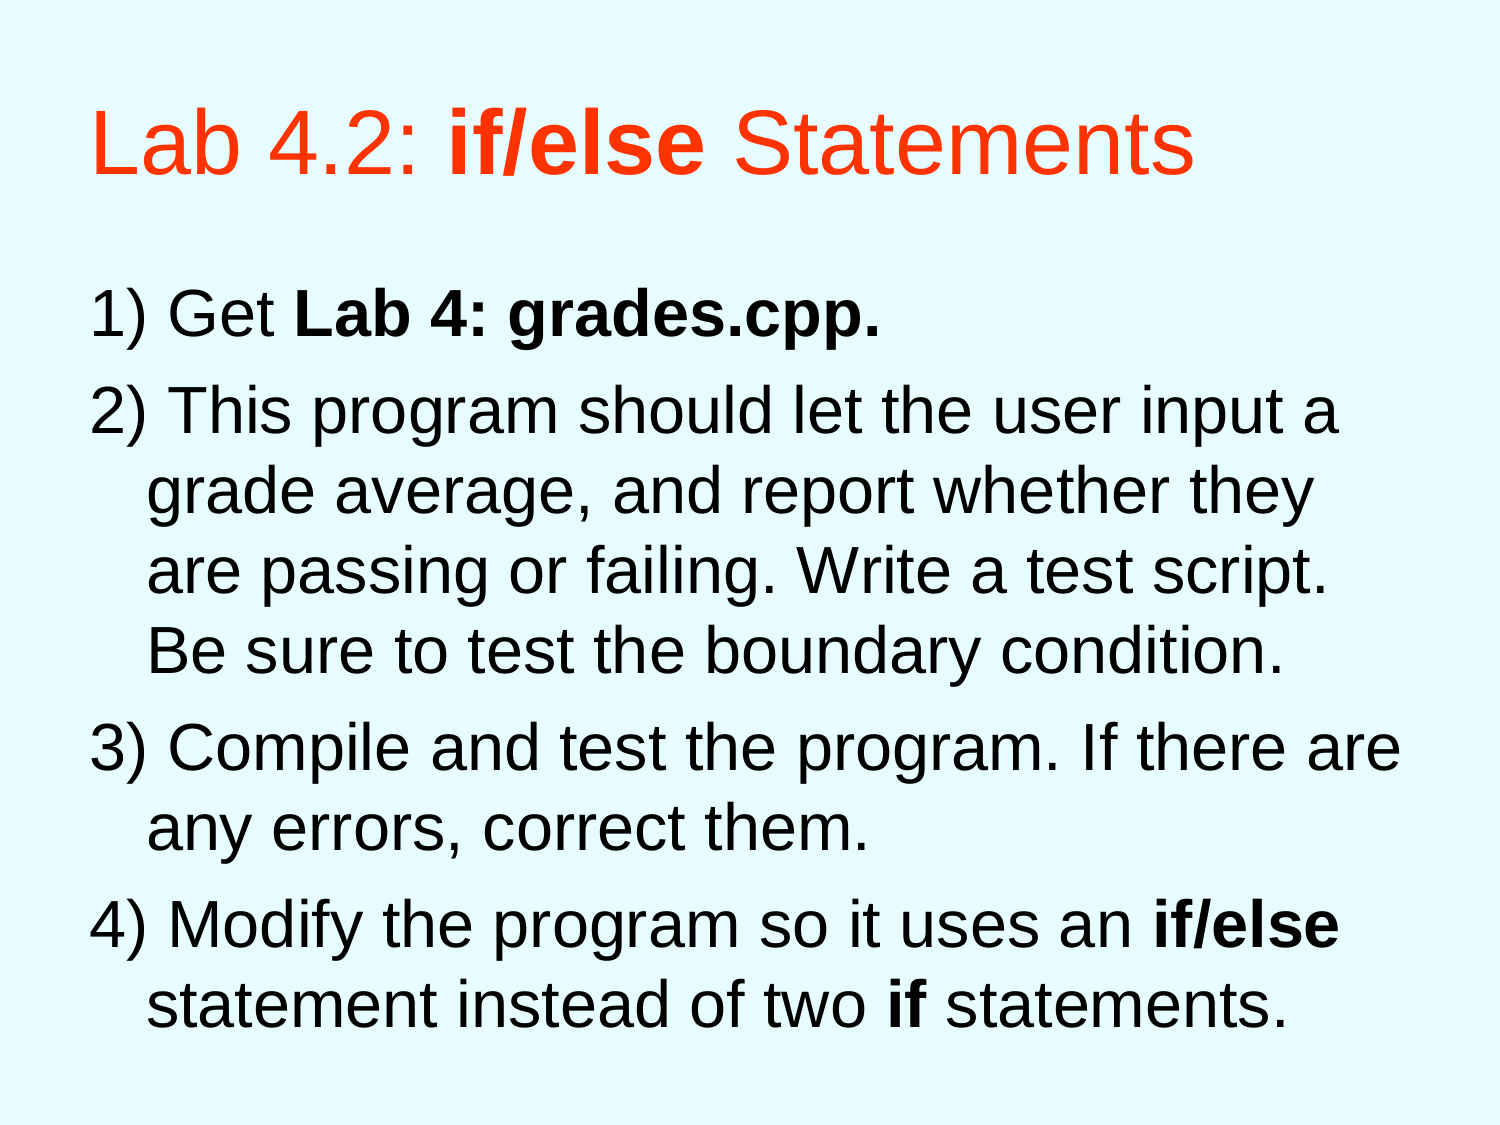

# Lab 4.2: if/else Statements
 Get Lab 4: grades.cpp.
 This program should let the user input a grade average, and report whether they are passing or failing. Write a test script. Be sure to test the boundary condition.
 Compile and test the program. If there are any errors, correct them.
 Modify the program so it uses an if/else statement instead of two if statements.